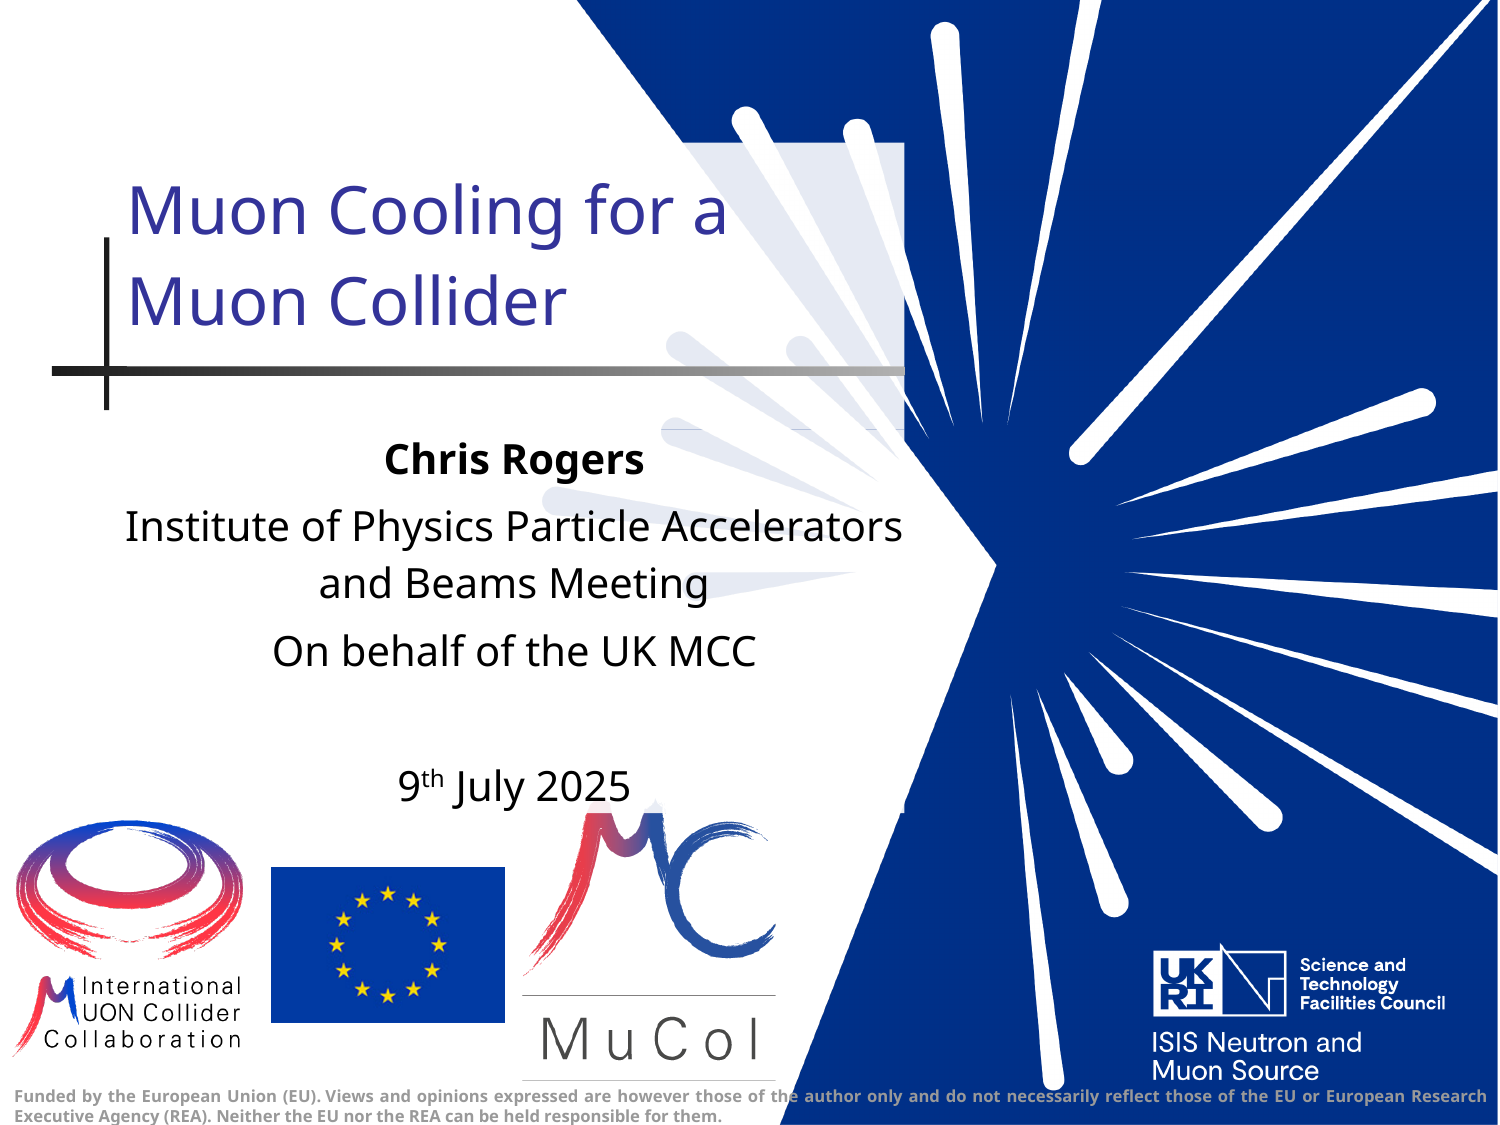

# Muon Cooling for a Muon Collider
Chris Rogers
Institute of Physics Particle Accelerators and Beams Meeting
On behalf of the UK MCC
9th July 2025